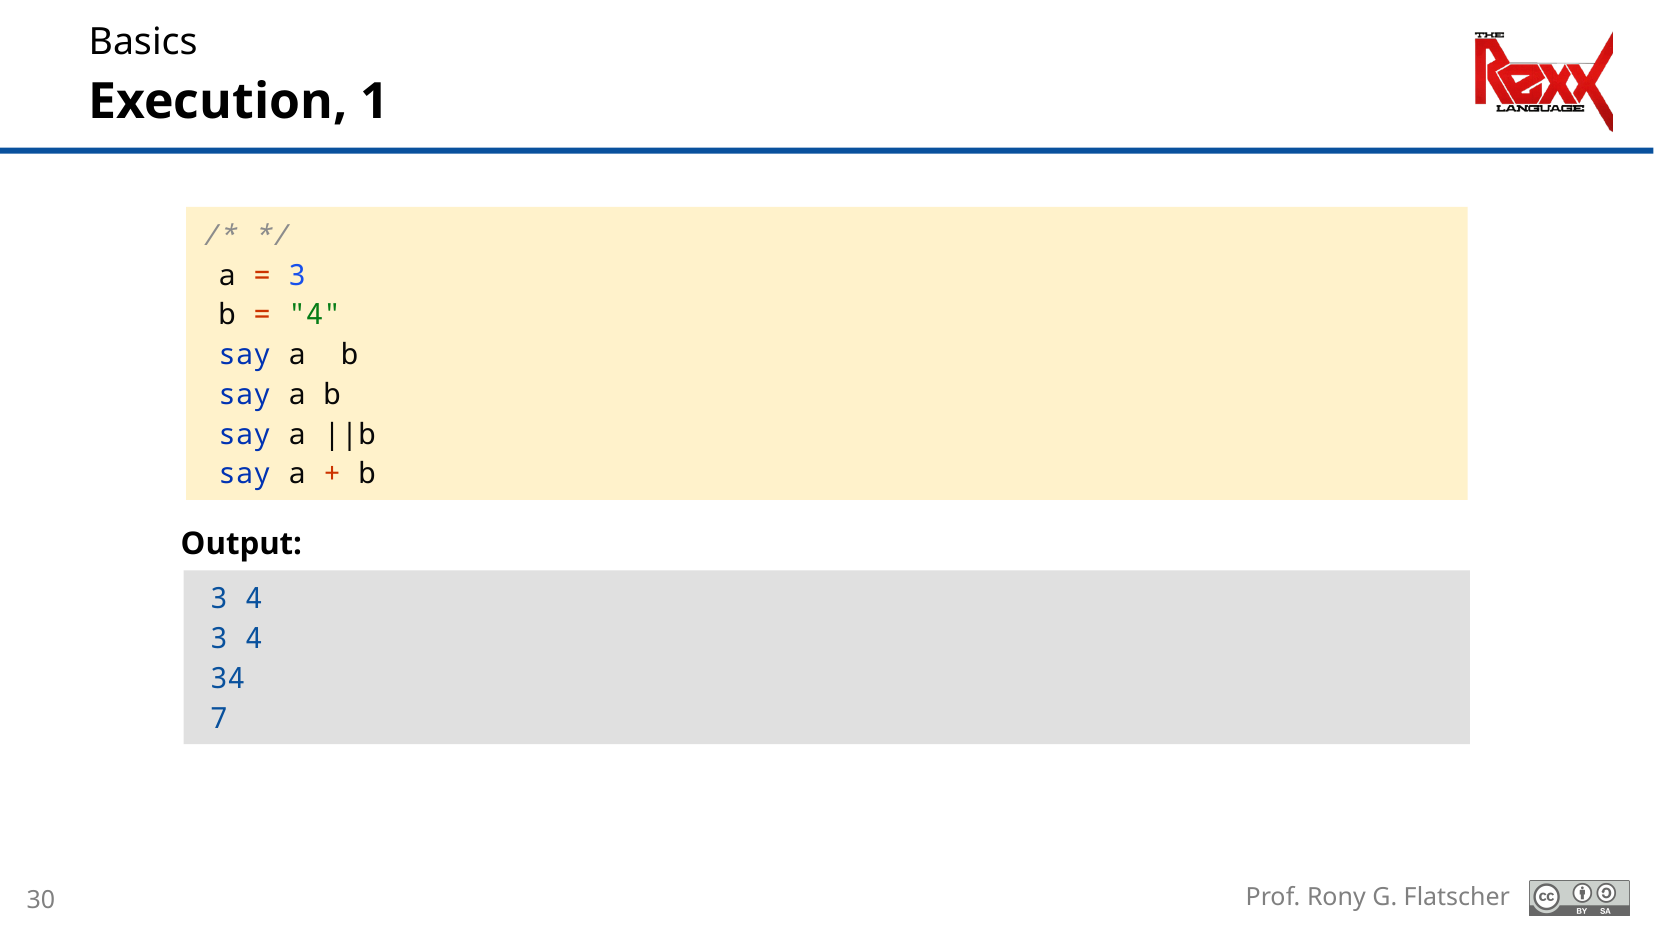

# Basics Execution, 1
/* */
 a = 3
 b = "4"
 say a b
 say a b
 say a ||b
 say a + b
Output:
3 4
3 4
34
7